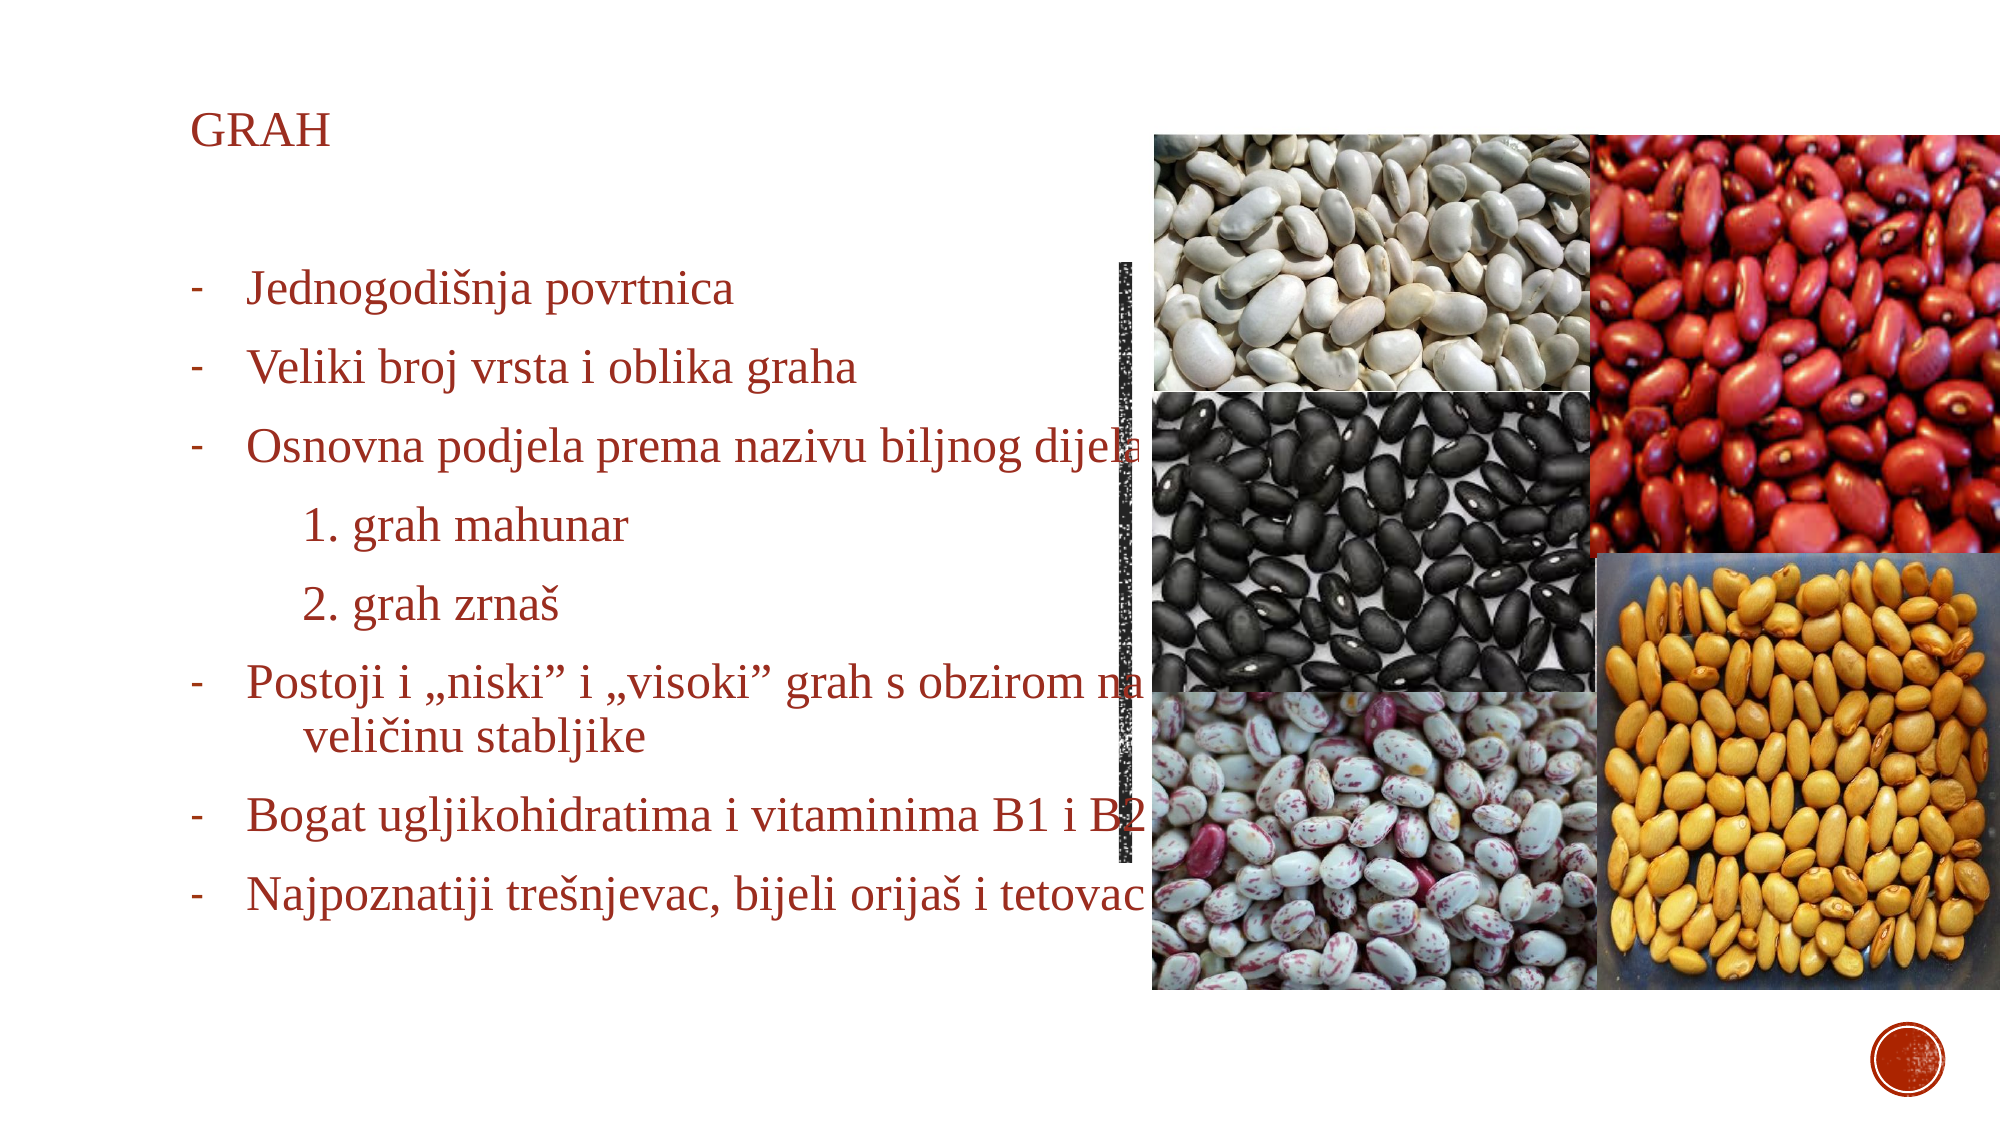

GRAH
Jednogodišnja povrtnica
Veliki broj vrsta i oblika graha
Osnovna podjela prema nazivu biljnog dijela
 1. grah mahunar
 2. grah zrnaš
Postoji i „niski” i „visoki” grah s obzirom na veličinu stabljike
Bogat ugljikohidratima i vitaminima B1 i B2
Najpoznatiji trešnjevac, bijeli orijaš i tetovac
#